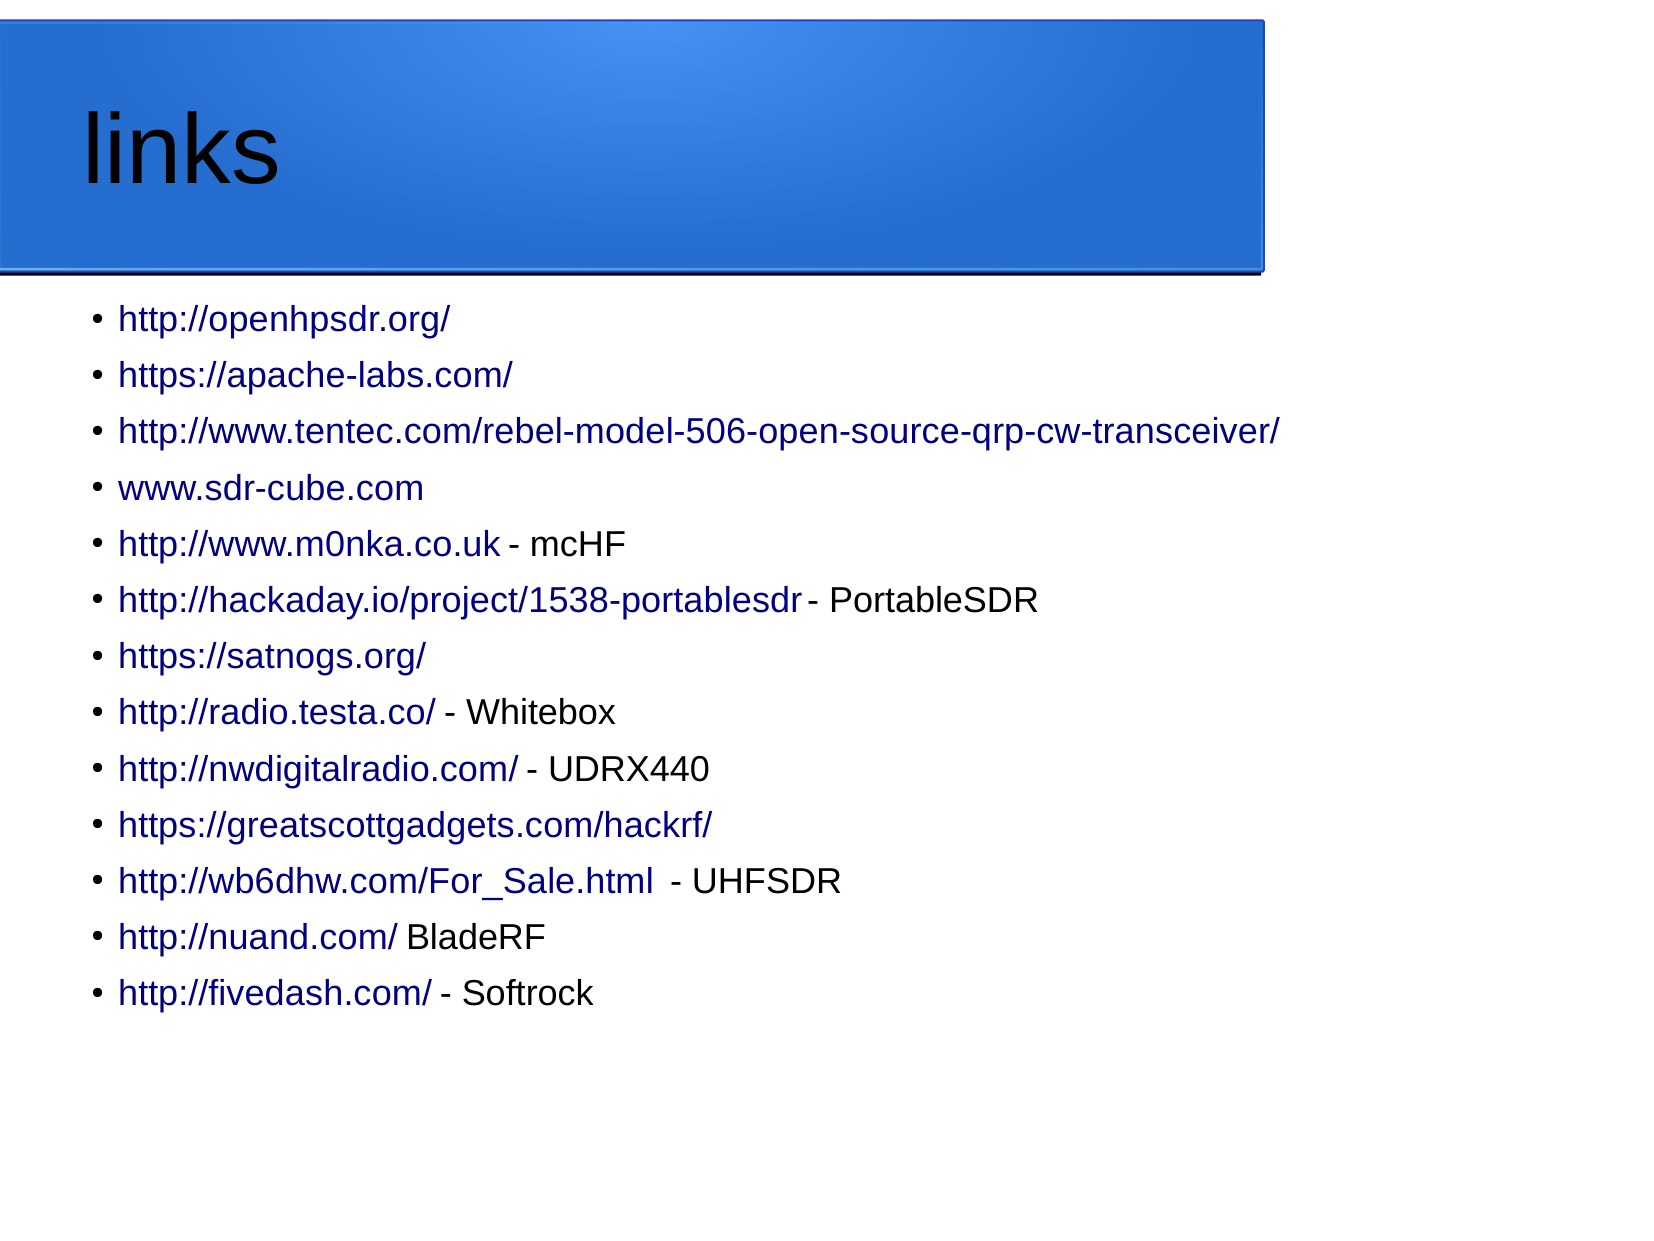

# links
http://openhpsdr.org/
https://apache-labs.com/
http://www.tentec.com/rebel-model-506-open-source-qrp-cw-transceiver/
www.sdr-cube.com
http://www.m0nka.co.uk - mcHF
http://hackaday.io/project/1538-portablesdr - PortableSDR
https://satnogs.org/
http://radio.testa.co/ - Whitebox
http://nwdigitalradio.com/ - UDRX440
https://greatscottgadgets.com/hackrf/
http://wb6dhw.com/For_Sale.html - UHFSDR
http://nuand.com/ BladeRF
http://fivedash.com/ - Softrock